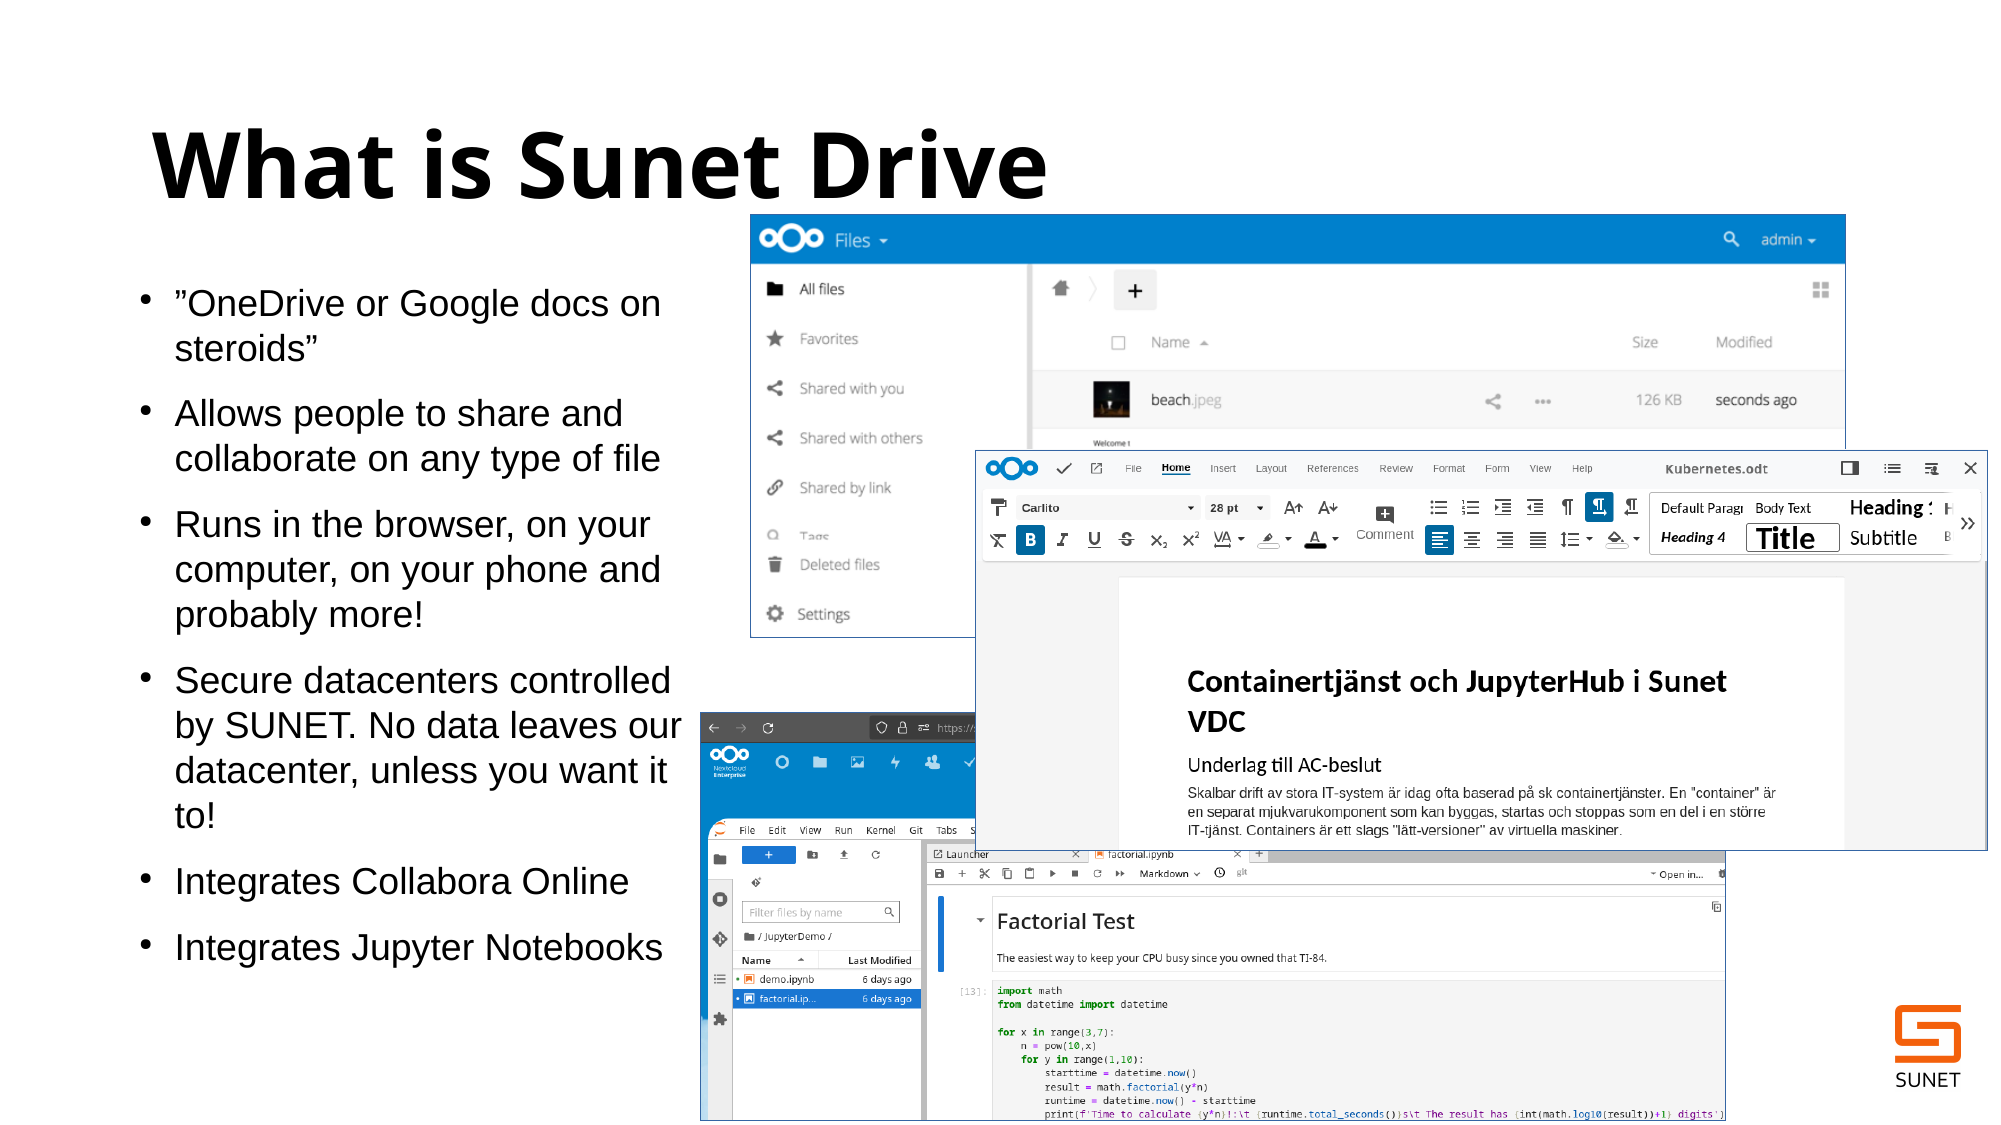

# What is Sunet Drive
”OneDrive or Google docs on steroids”
Allows people to share and collaborate on any type of file
Runs in the browser, on your computer, on your phone and probably more!
Secure datacenters controlled by SUNET. No data leaves our datacenter, unless you want it to!
Integrates Collabora Online
Integrates Jupyter Notebooks